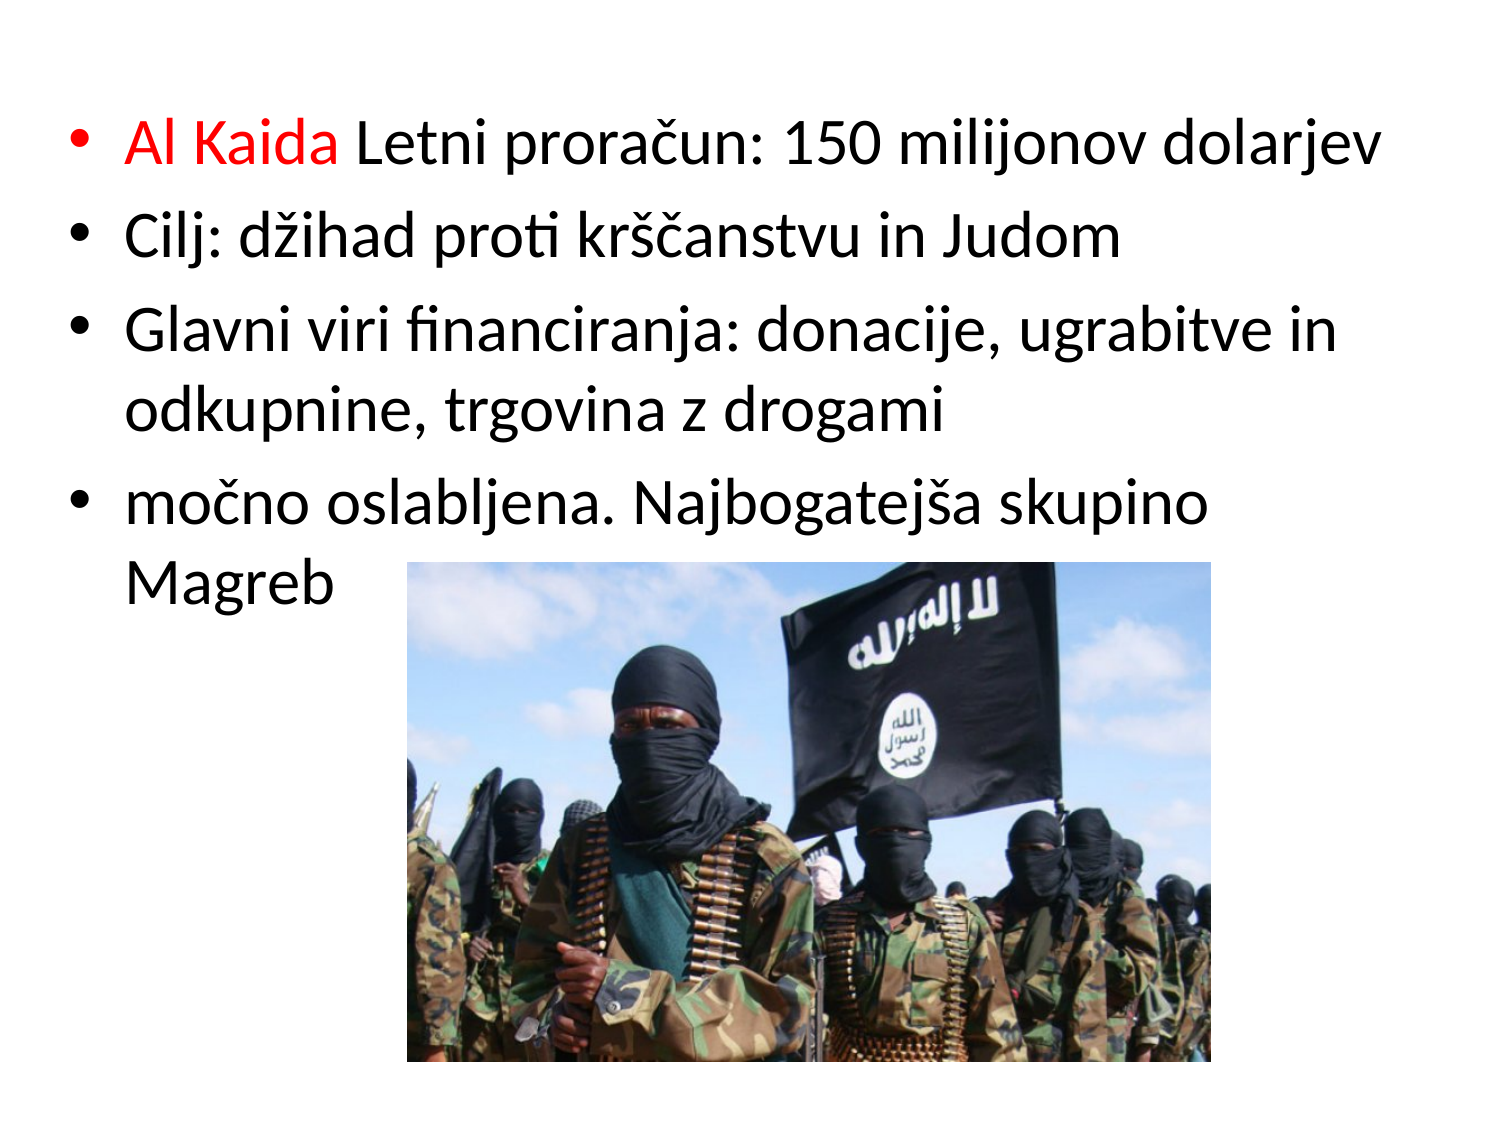

# Al Kaida Letni proračun: 150 milijonov dolarjev
Cilj: džihad proti krščanstvu in Judom
Glavni viri financiranja: donacije, ugrabitve in odkupnine, trgovina z drogami
močno oslabljena. Najbogatejša skupino Magreb